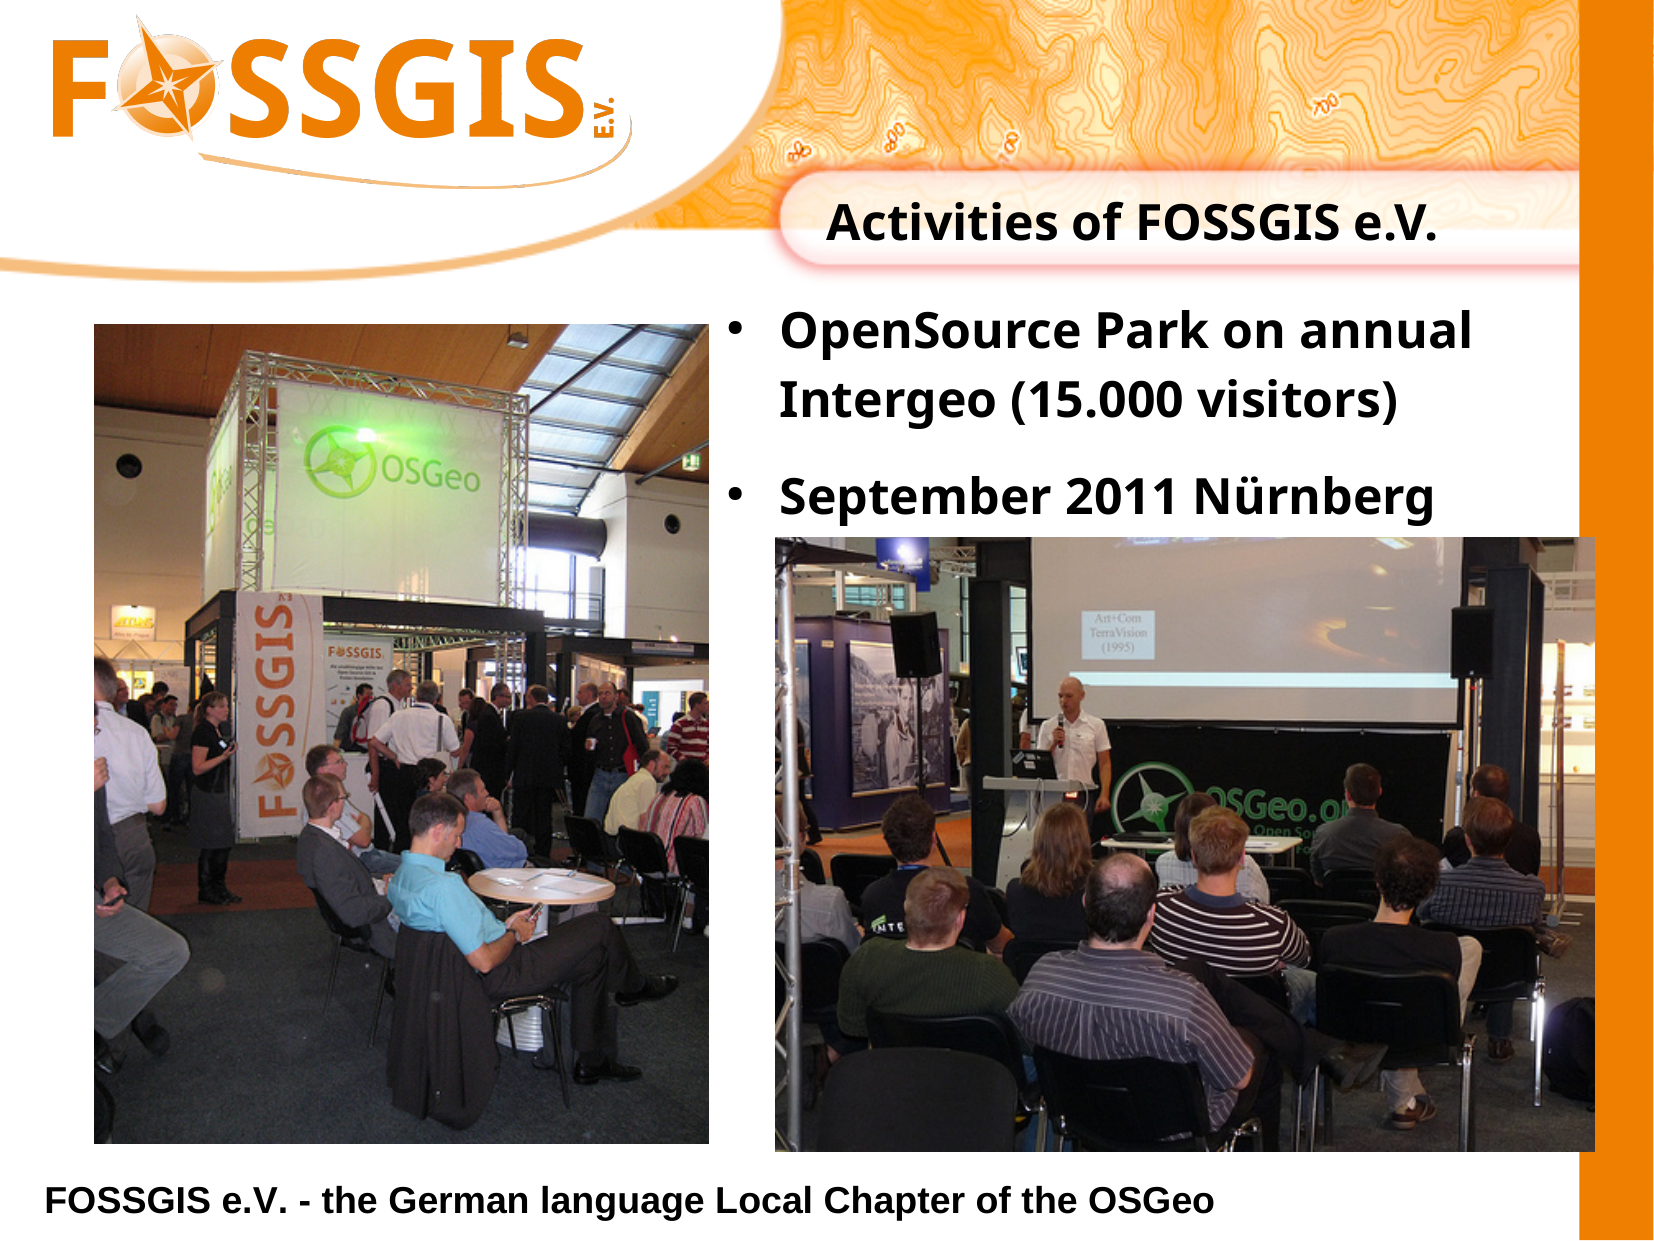

# Activities of FOSSGIS e.V.
OpenSource Park on annual Intergeo (15.000 visitors)
September 2011 Nürnberg